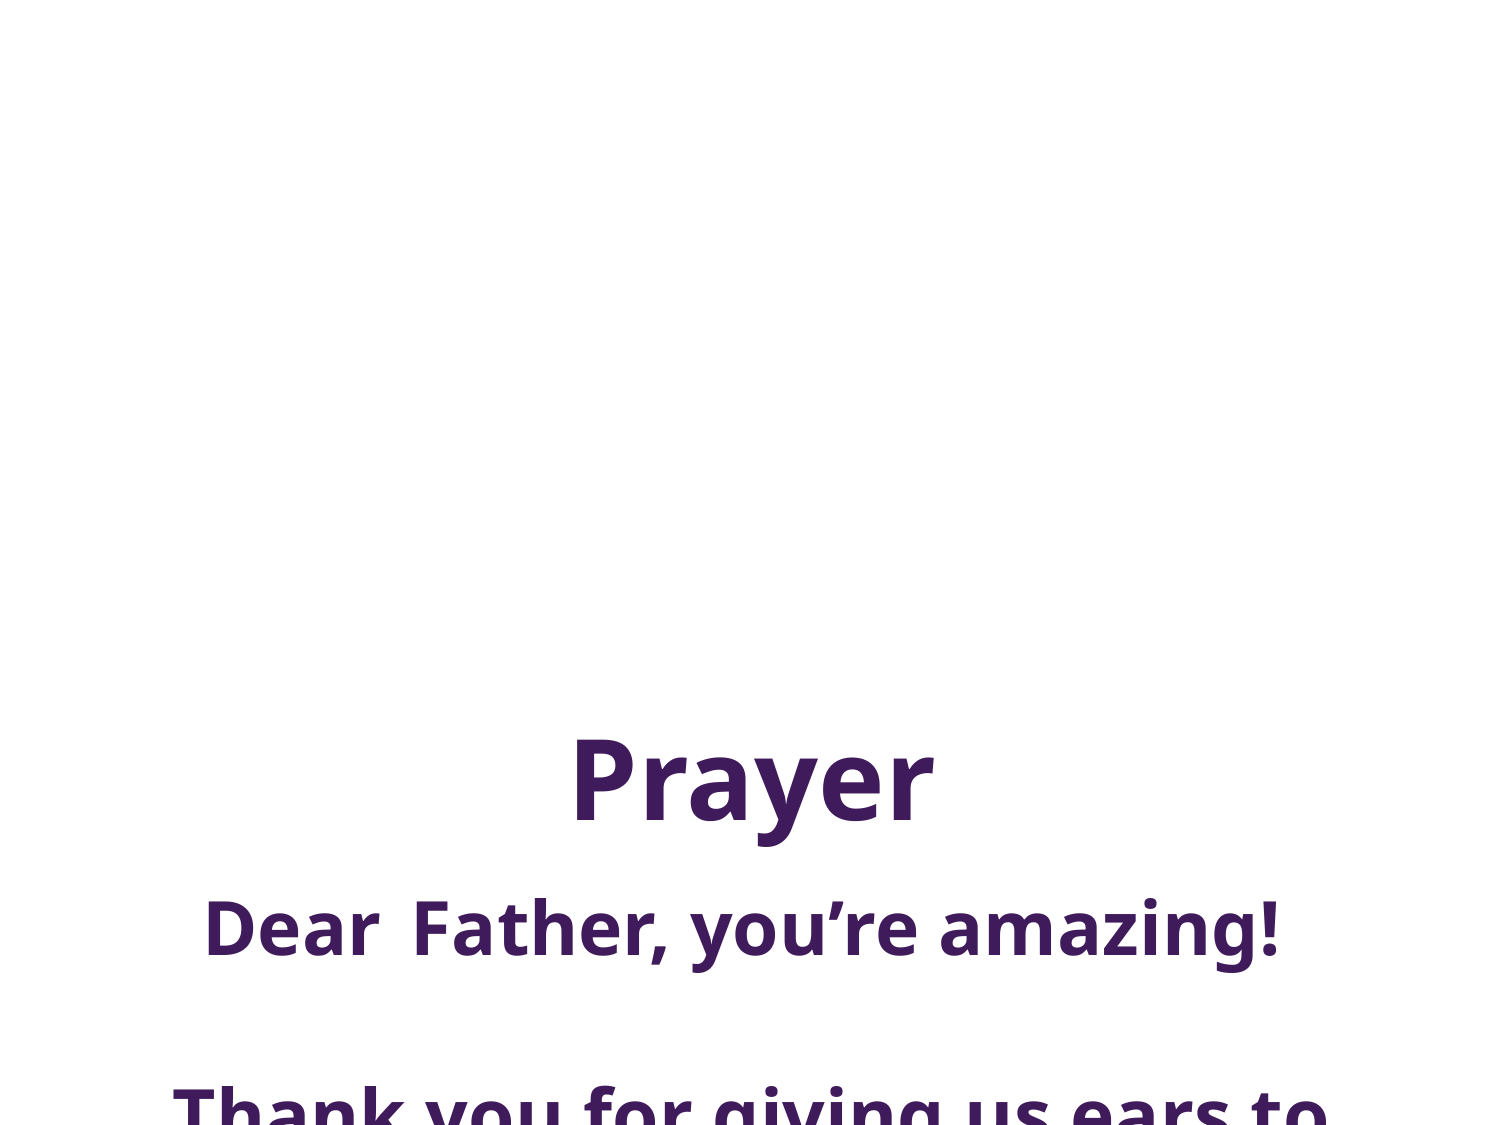

# Prayer Dear Father, you’re amazing! Thank you for giving us ears to hear. May we listen to your voice today and put all that we learn into action, In Jesus’ name, Amen